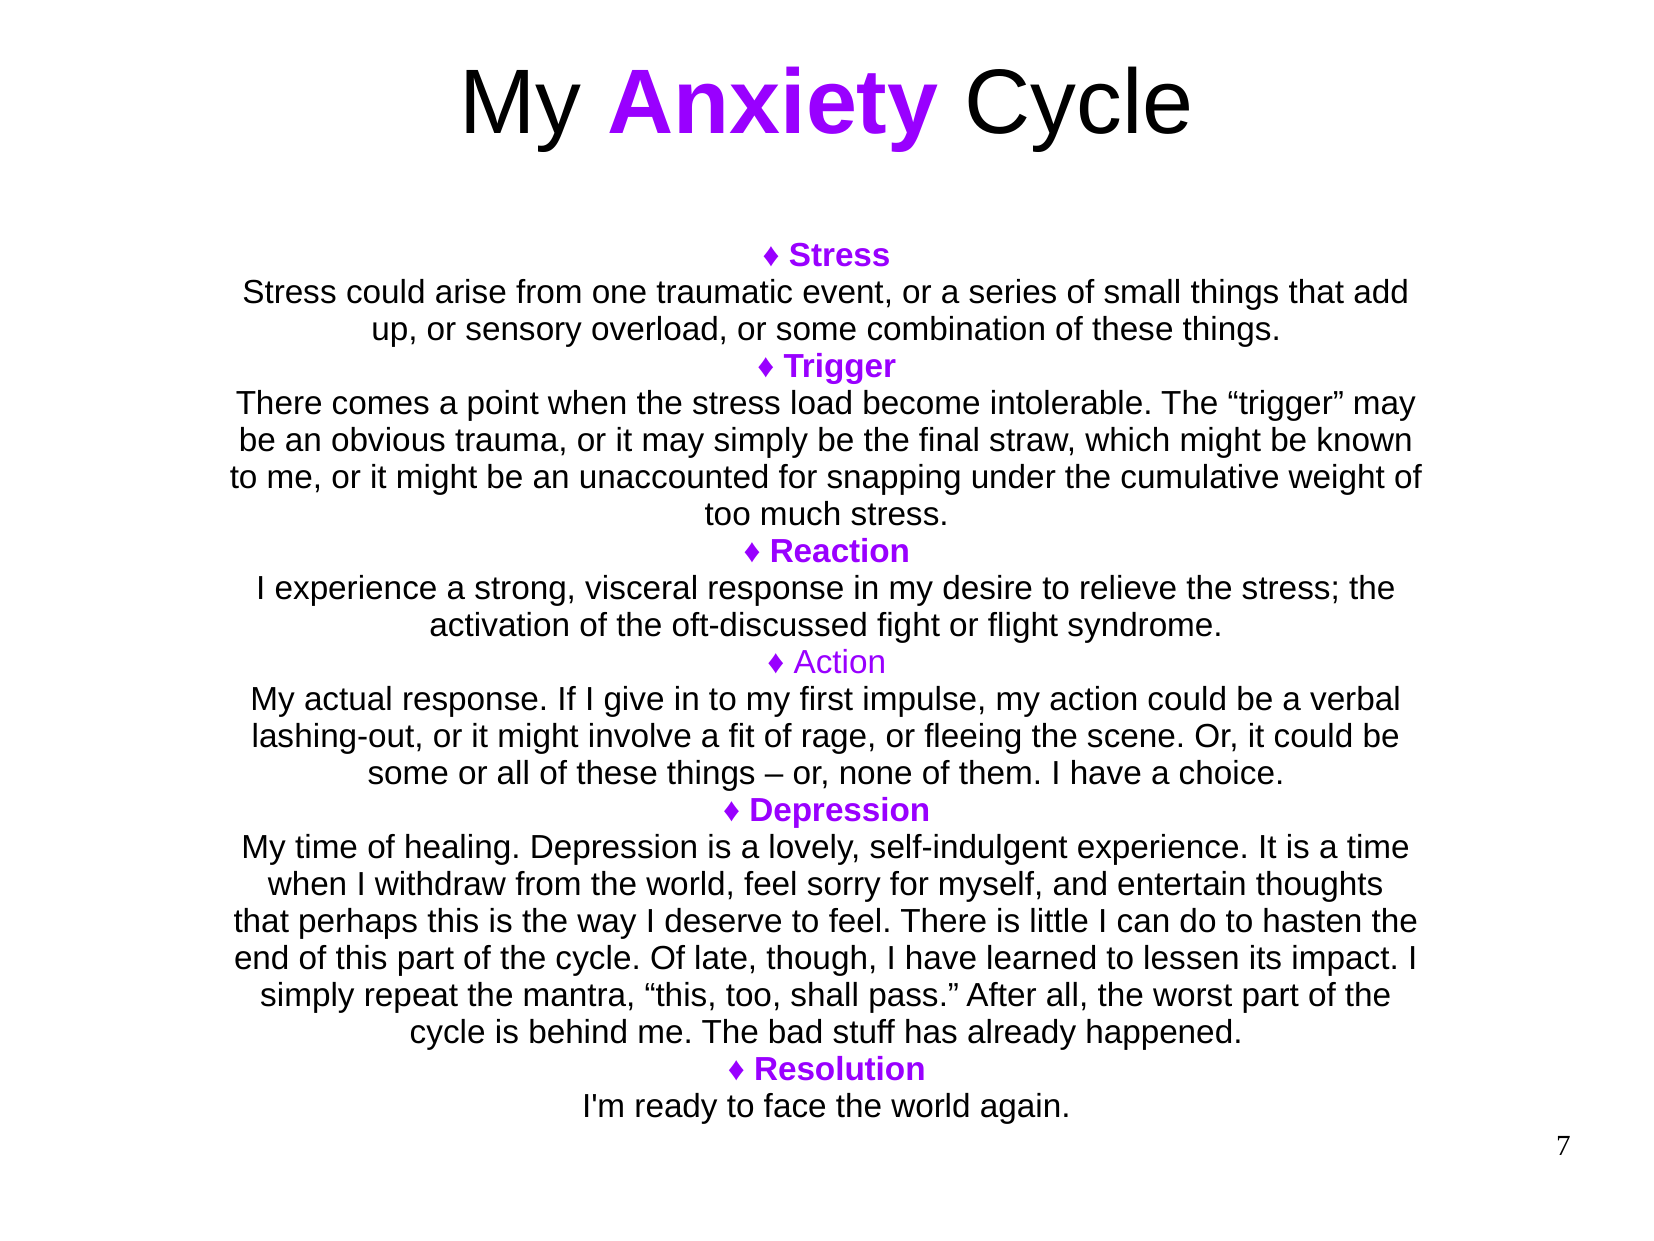

# My Anxiety Cycle
♦ Stress
Stress could arise from one traumatic event, or a series of small things that add
up, or sensory overload, or some combination of these things.
♦ Trigger
There comes a point when the stress load become intolerable. The “trigger” may
be an obvious trauma, or it may simply be the final straw, which might be known
to me, or it might be an unaccounted for snapping under the cumulative weight of
too much stress.
♦ Reaction
I experience a strong, visceral response in my desire to relieve the stress; the
activation of the oft-discussed fight or flight syndrome.
♦ Action
My actual response. If I give in to my first impulse, my action could be a verbal
lashing-out, or it might involve a fit of rage, or fleeing the scene. Or, it could be
some or all of these things – or, none of them. I have a choice.
♦ Depression
My time of healing. Depression is a lovely, self-indulgent experience. It is a time
when I withdraw from the world, feel sorry for myself, and entertain thoughts
that perhaps this is the way I deserve to feel. There is little I can do to hasten the
end of this part of the cycle. Of late, though, I have learned to lessen its impact. I
simply repeat the mantra, “this, too, shall pass.” After all, the worst part of the
cycle is behind me. The bad stuff has already happened.
♦ Resolution
I'm ready to face the world again.
7